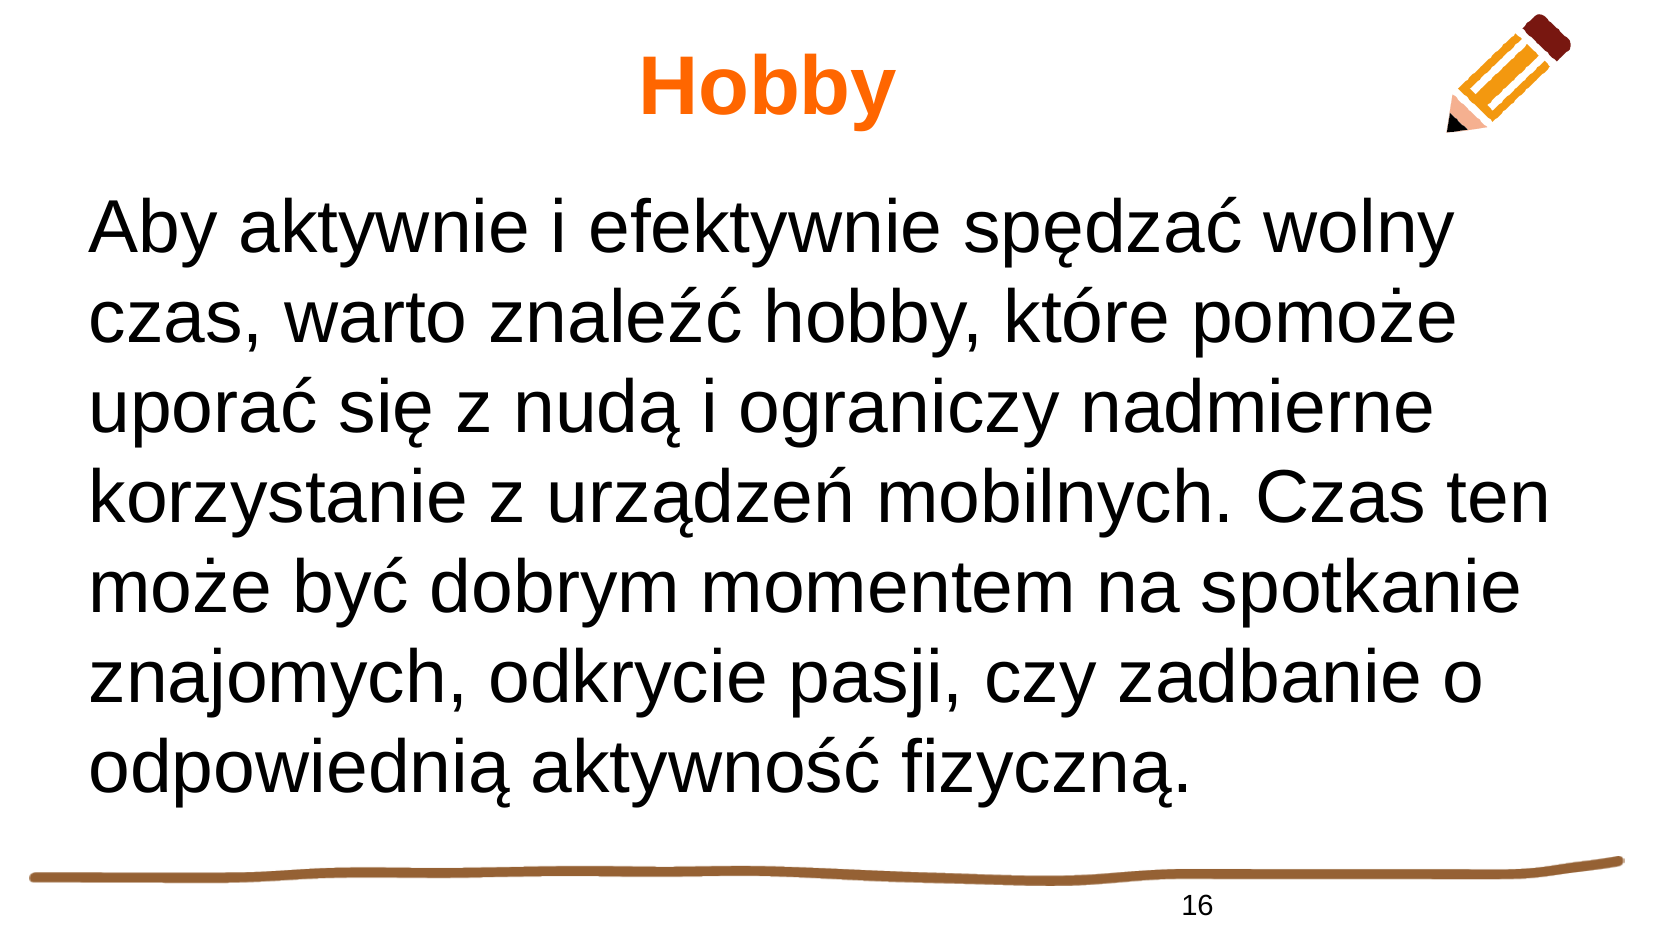

# Hobby
Aby aktywnie i efektywnie spędzać wolny czas, warto znaleźć hobby, które pomoże uporać się z nudą i ograniczy nadmierne korzystanie z urządzeń mobilnych. Czas ten może być dobrym momentem na spotkanie znajomych, odkrycie pasji, czy zadbanie o odpowiednią aktywność fizyczną.